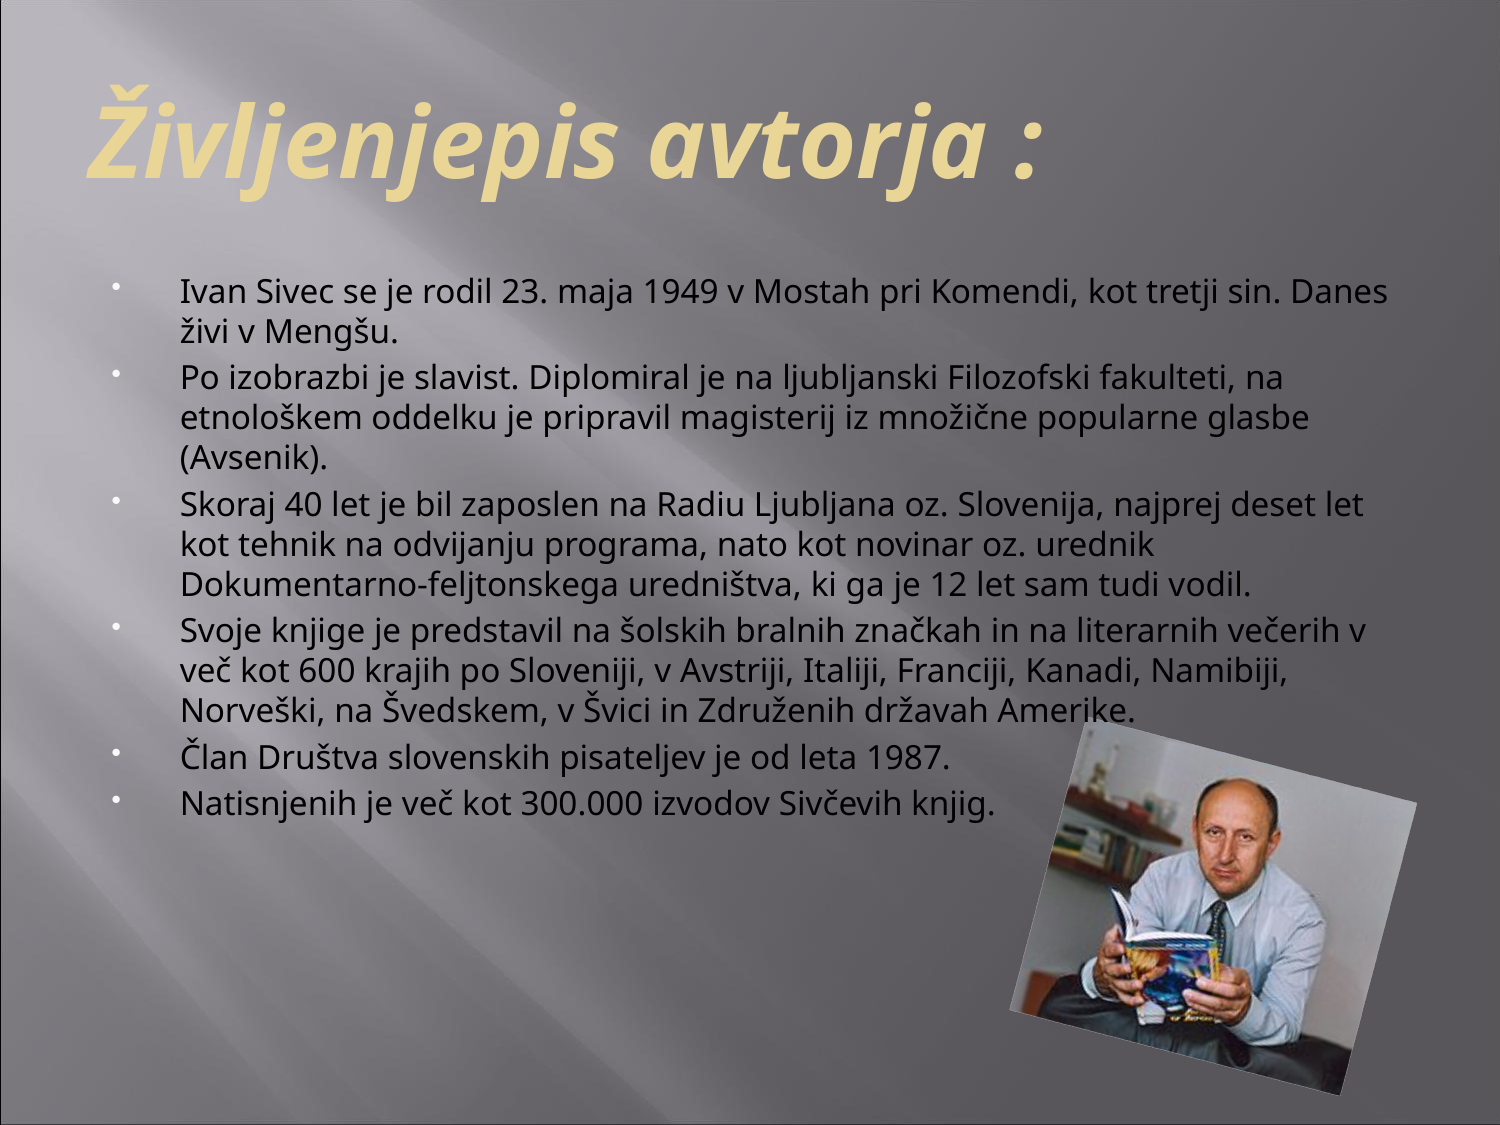

# Življenjepis avtorja :
Ivan Sivec se je rodil 23. maja 1949 v Mostah pri Komendi, kot tretji sin. Danes živi v Mengšu.
Po izobrazbi je slavist. Diplomiral je na ljubljanski Filozofski fakulteti, na etnološkem oddelku je pripravil magisterij iz množične popularne glasbe (Avsenik).
Skoraj 40 let je bil zaposlen na Radiu Ljubljana oz. Slovenija, najprej deset let kot tehnik na odvijanju programa, nato kot novinar oz. urednik Dokumentarno-feljtonskega uredništva, ki ga je 12 let sam tudi vodil.
Svoje knjige je predstavil na šolskih bralnih značkah in na literarnih večerih v več kot 600 krajih po Sloveniji, v Avstriji, Italiji, Franciji, Kanadi, Namibiji, Norveški, na Švedskem, v Švici in Združenih državah Amerike.
Član Društva slovenskih pisateljev je od leta 1987.
Natisnjenih je več kot 300.000 izvodov Sivčevih knjig.